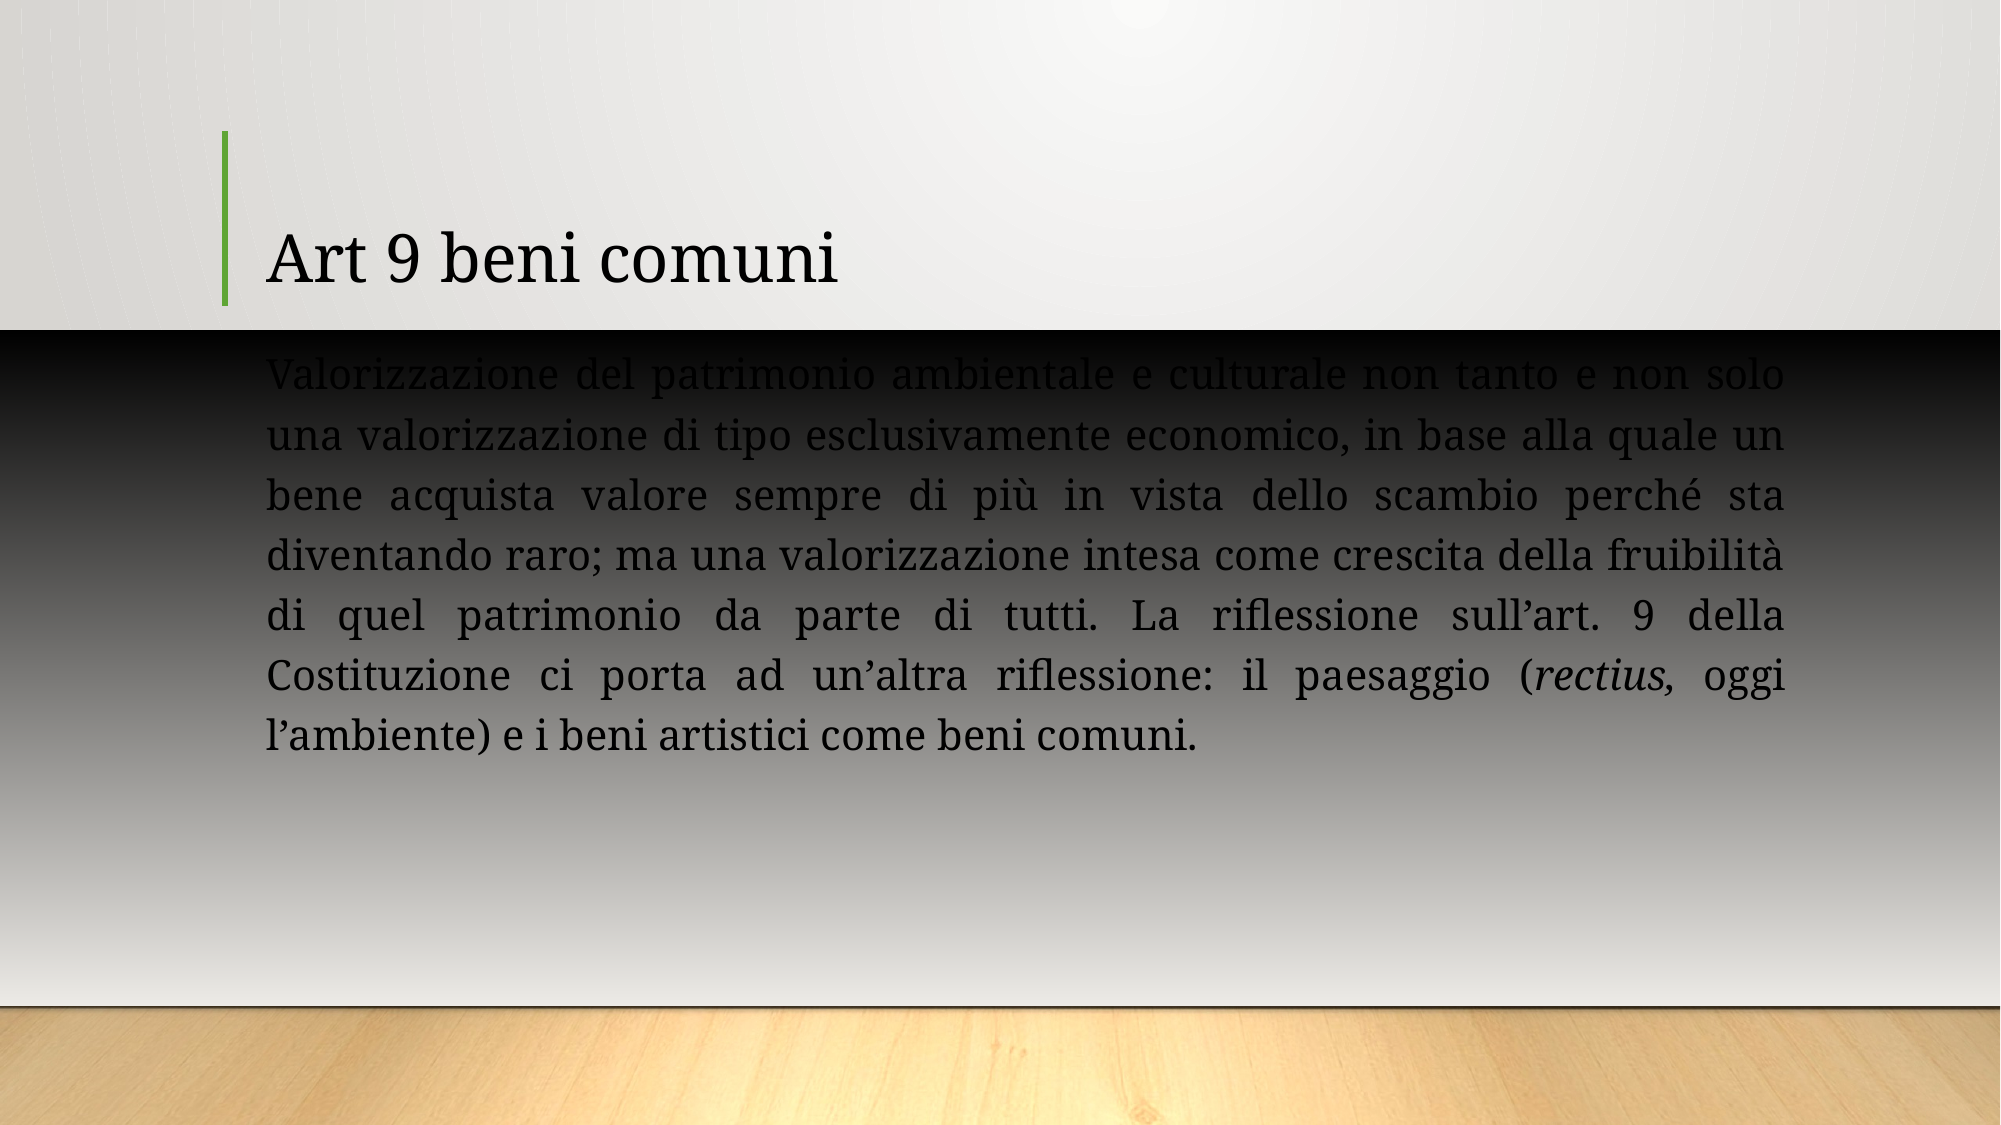

# Art 9 beni comuni
Valorizzazione del patrimonio ambientale e culturale non tanto e non solo una valorizzazione di tipo esclusivamente economico, in base alla quale un bene acquista valore sempre di più in vista dello scambio perché sta diventando raro; ma una valorizzazione intesa come crescita della fruibilità di quel patrimonio da parte di tutti. La riflessione sull’art. 9 della Costituzione ci porta ad un’altra riflessione: il paesaggio (rectius, oggi l’ambiente) e i beni artistici come beni comuni.